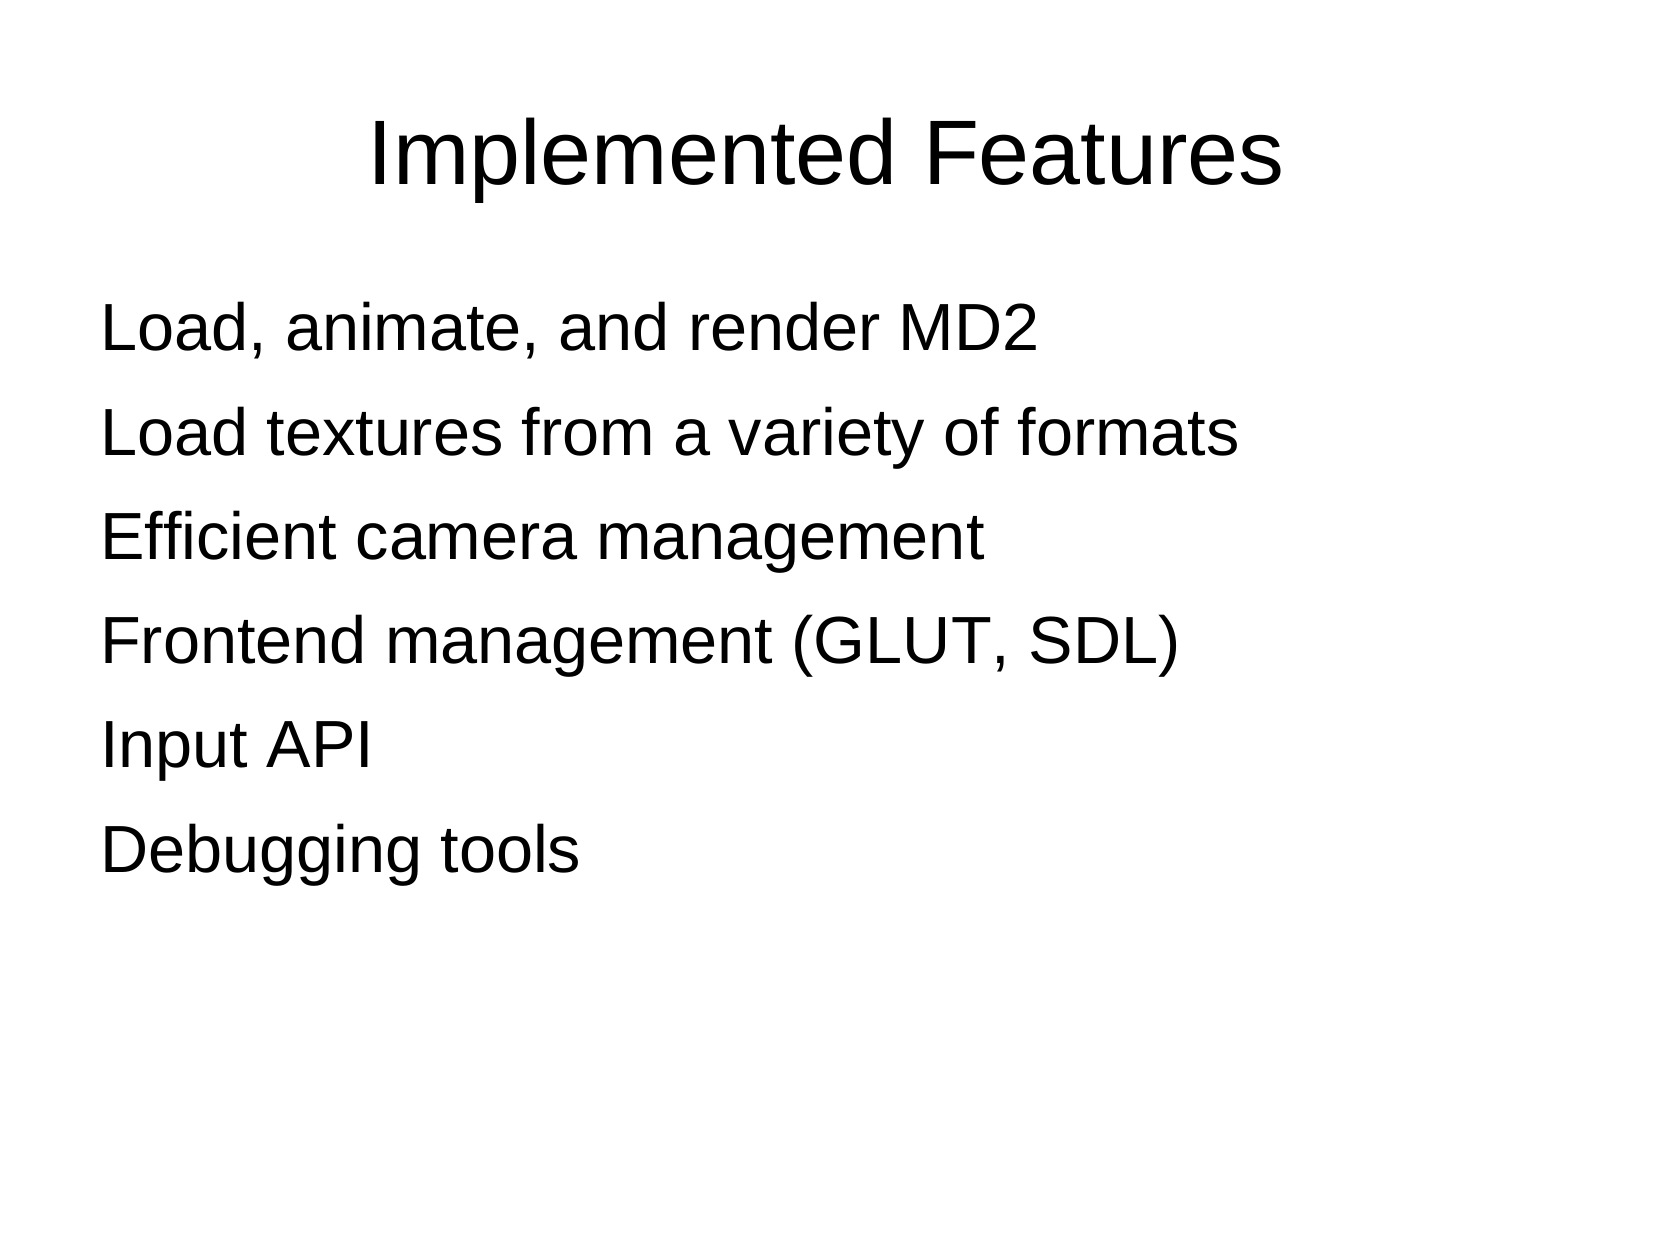

# Implemented Features
Load, animate, and render MD2
Load textures from a variety of formats
Efficient camera management
Frontend management (GLUT, SDL)
Input API
Debugging tools